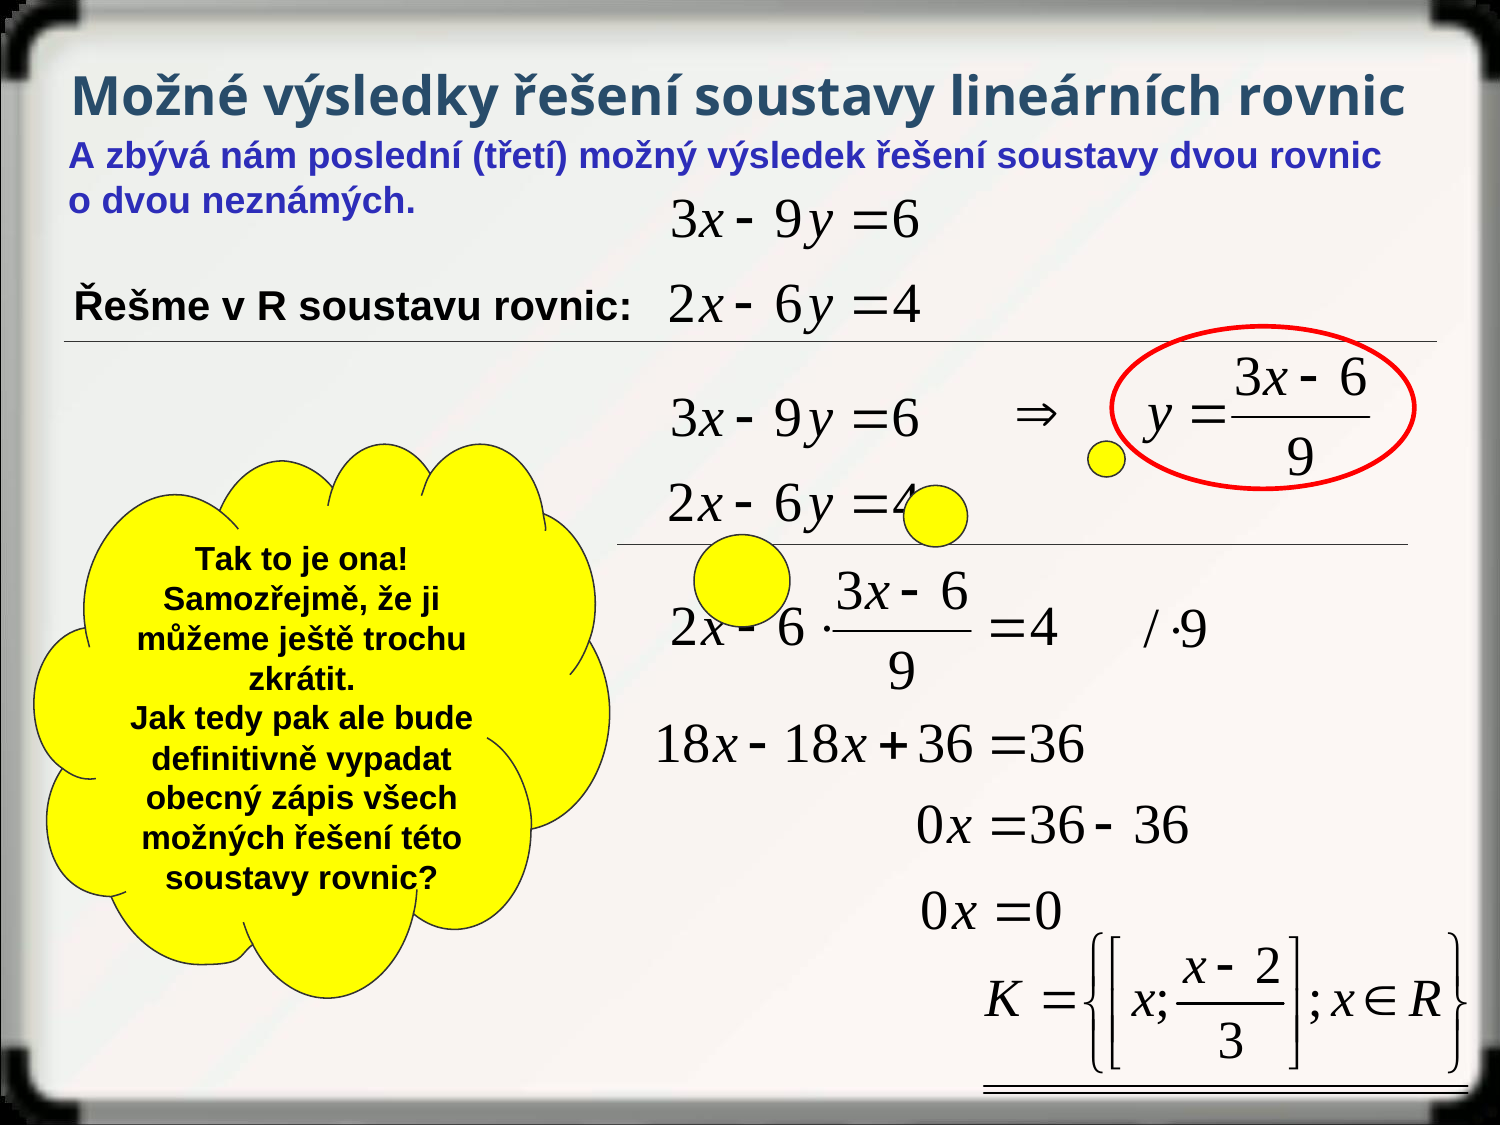

Možné výsledky řešení soustavy lineárních rovnic
A zbývá nám poslední (třetí) možný výsledek řešení soustavy dvou rovnic
o dvou neznámých.
Řešme v R soustavu rovnic:
Tak to je ona! Samozřejmě, že ji můžeme ještě trochu zkrátit.
Jak tedy pak ale bude definitivně vypadat obecný zápis všech možných řešení této soustavy rovnic?